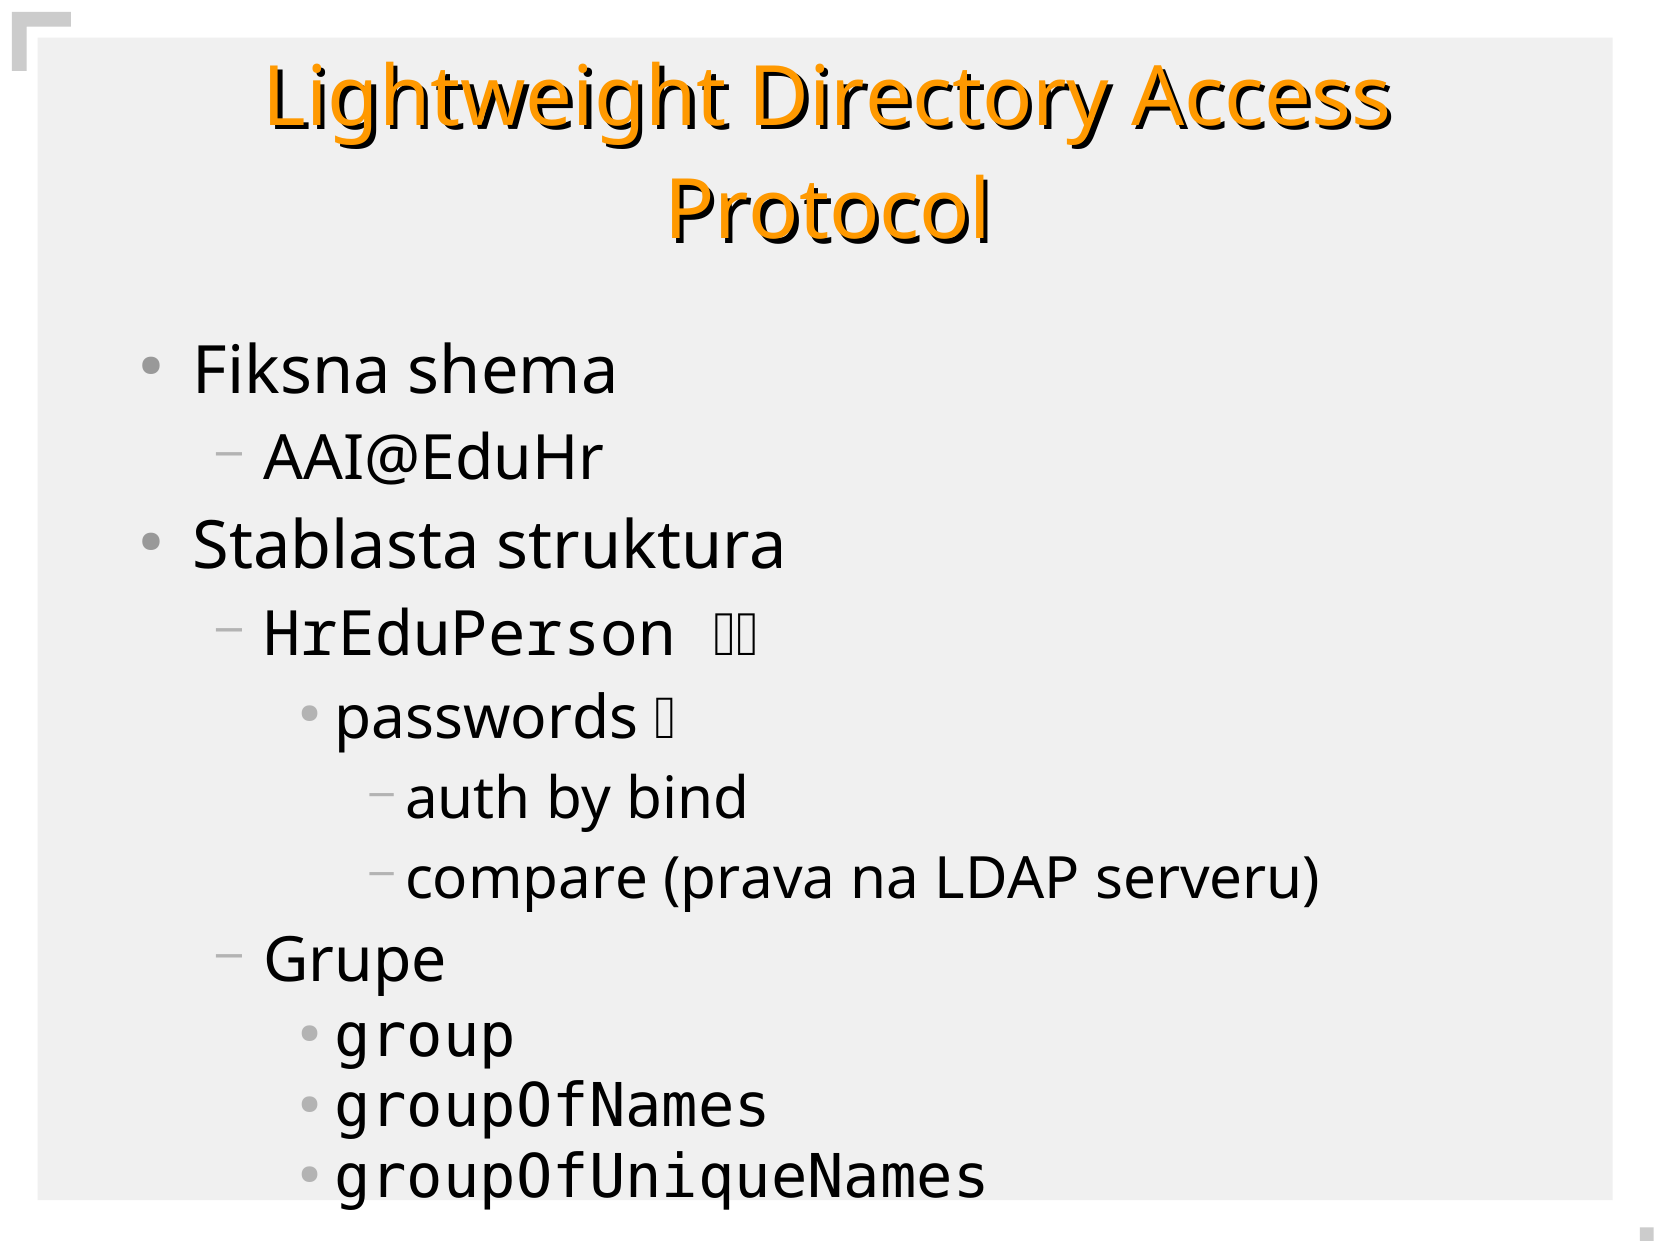

# Lightweight Directory Access Protocol
Fiksna shema
AAI@EduHr
Stablasta struktura
HrEduPerson 
passwords 
auth by bind
compare (prava na LDAP serveru)
Grupe
group
groupOfNames
groupOfUniqueNames